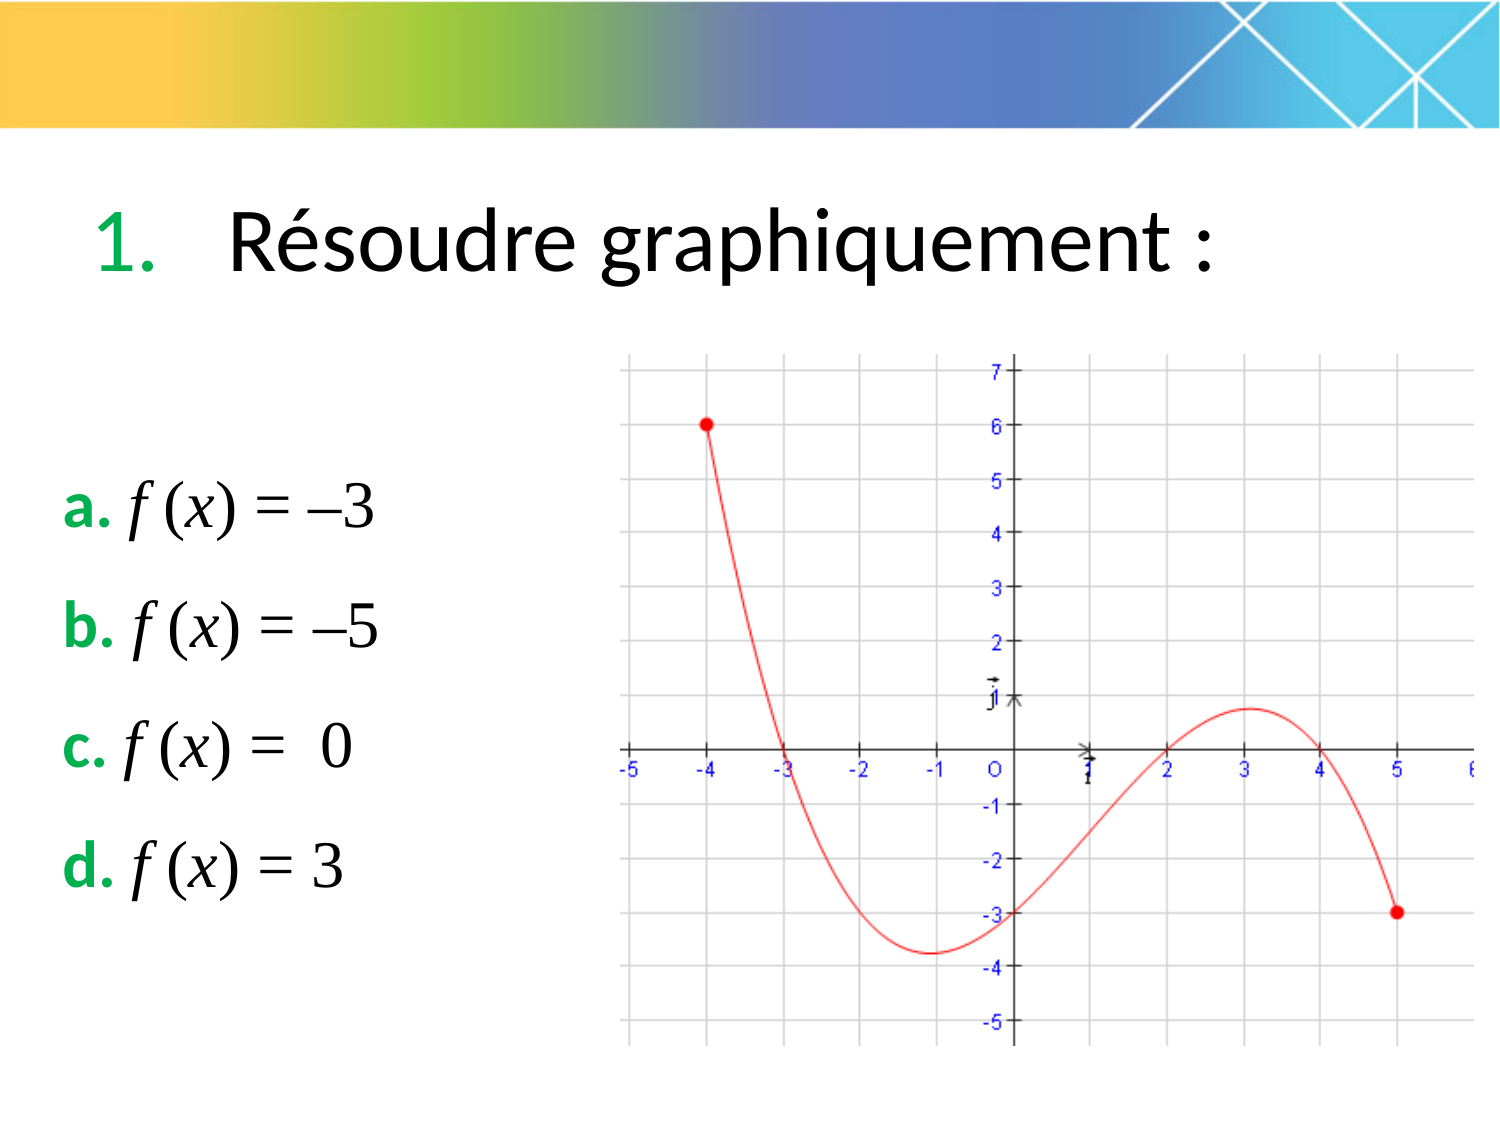

# Résoudre graphiquement :
a. f (x) = –3
b. f (x) = –5
c. f (x) = 0
d. f (x) = 3